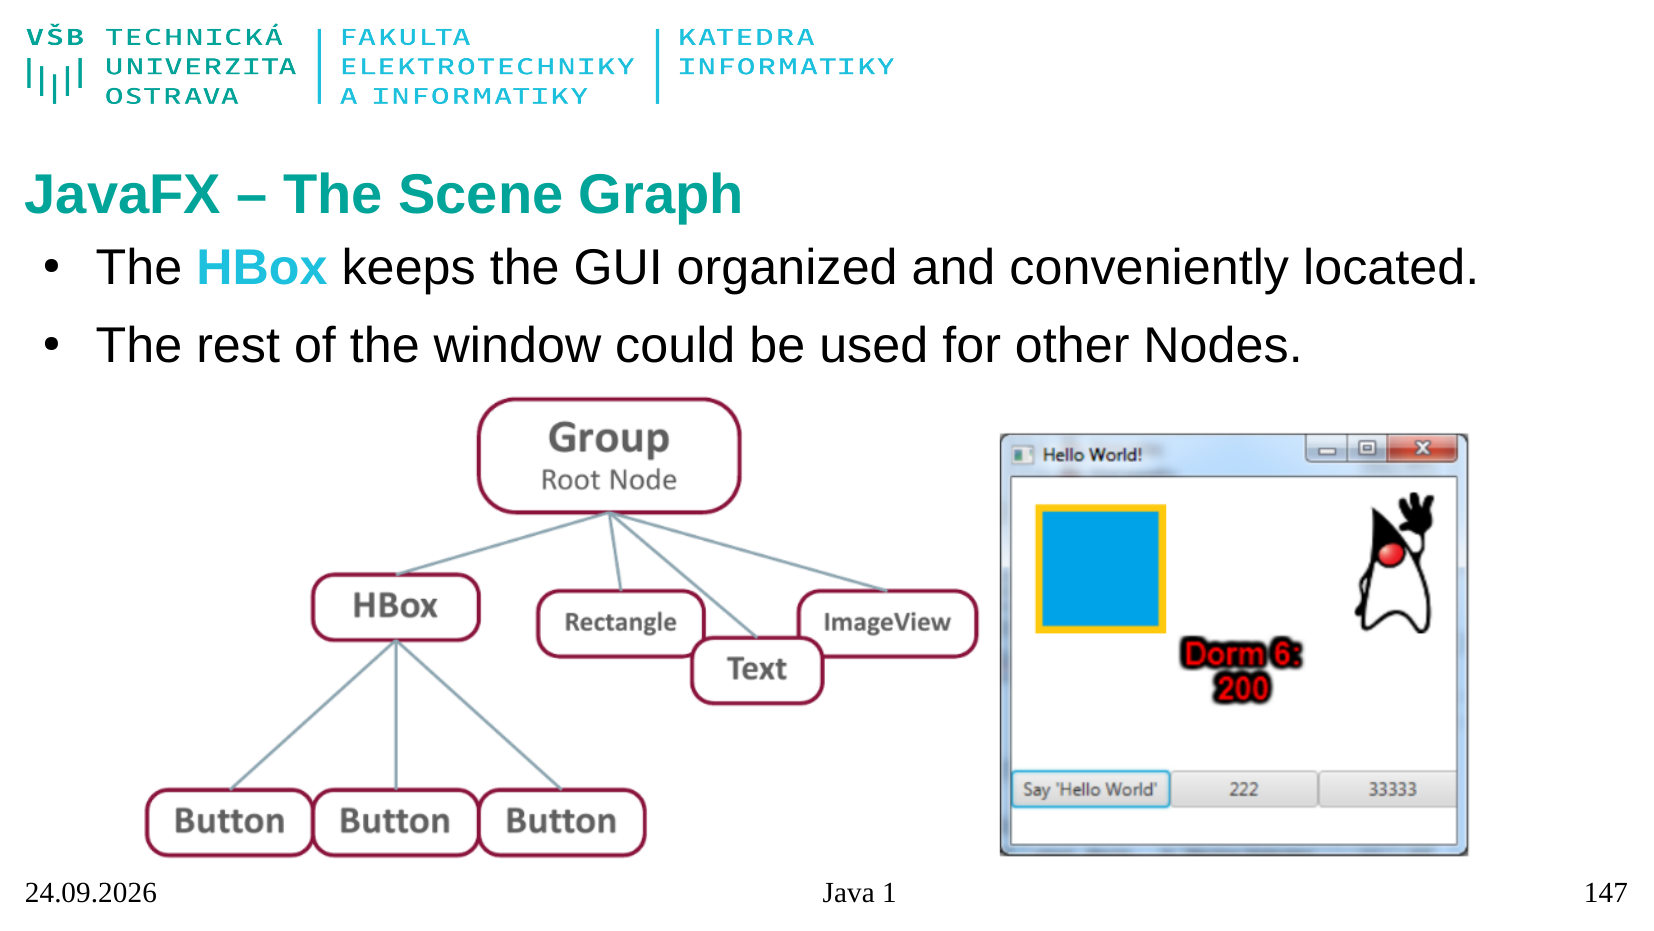

# JavaFX – The Scene Graph
The HBox keeps the GUI organized and conveniently located.
The rest of the window could be used for other Nodes.
Java 1
147